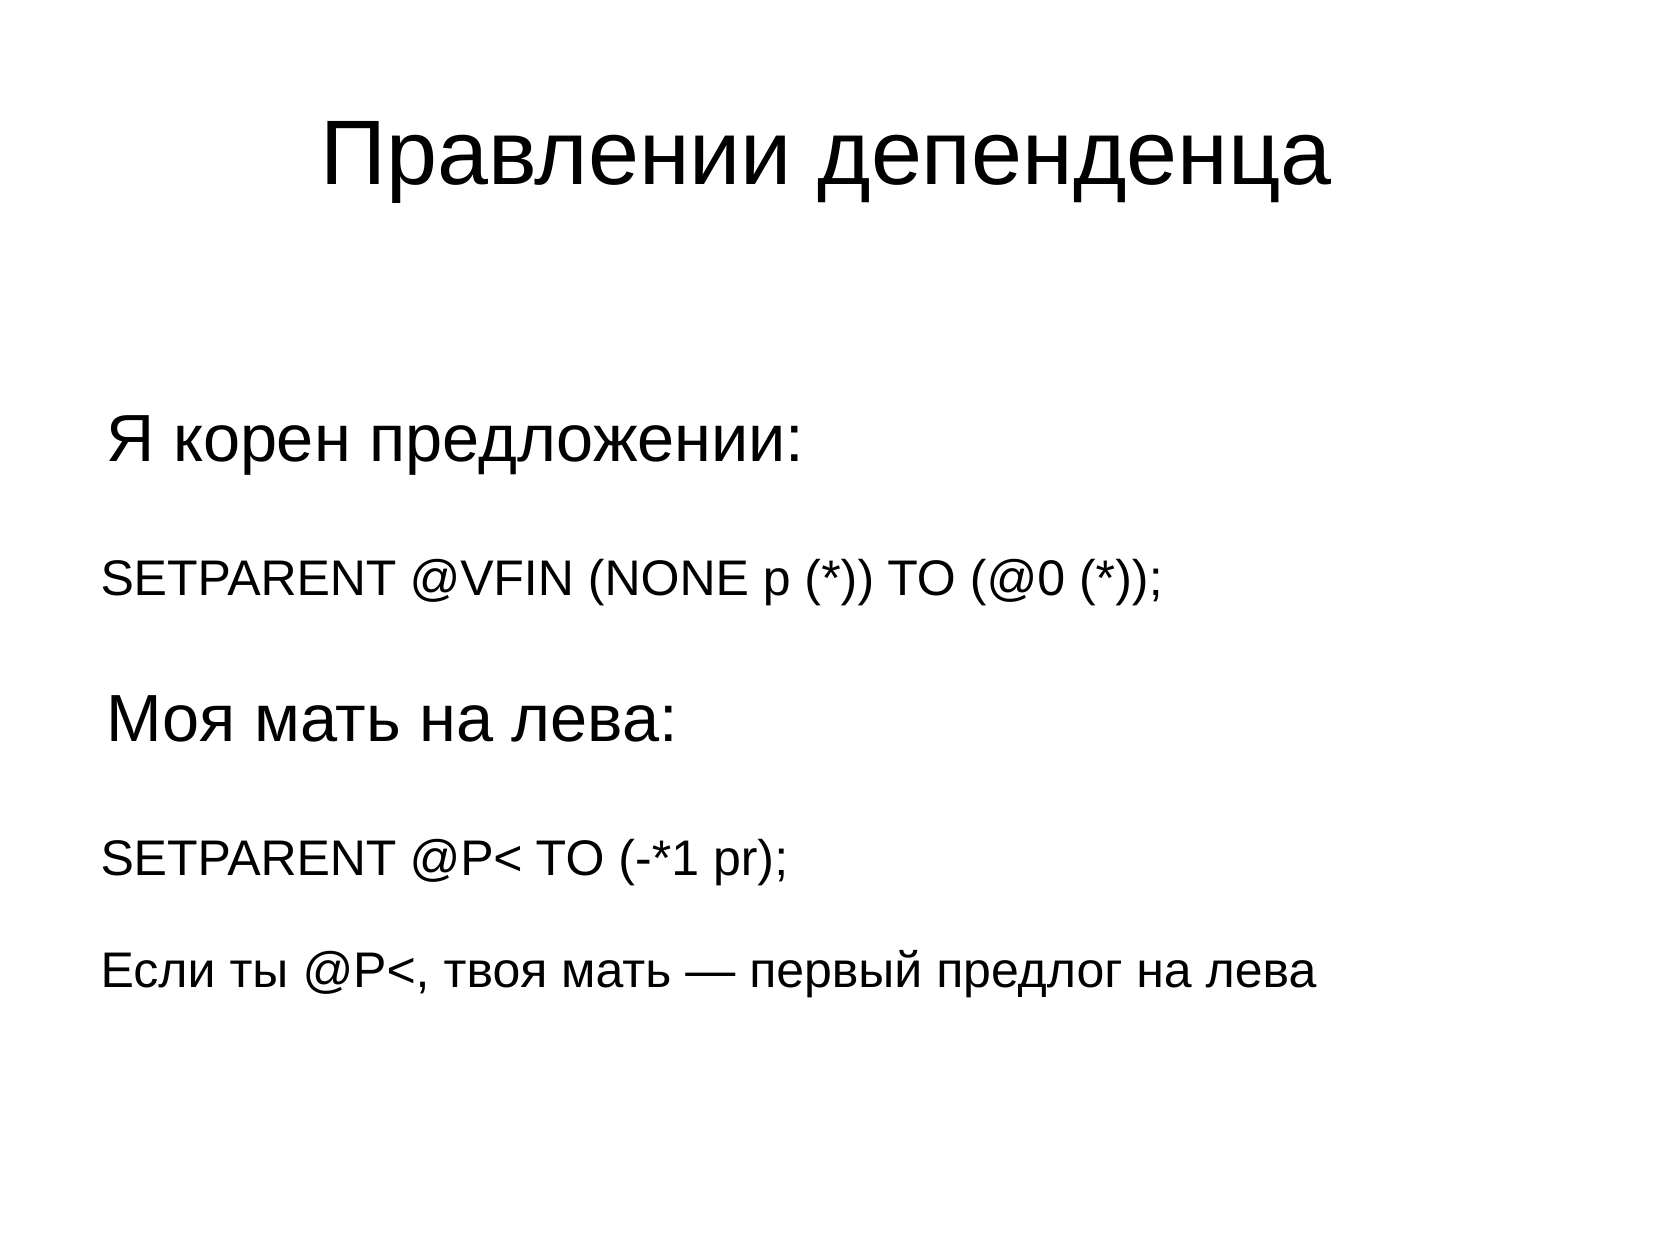

Правлении депенденца
# Я корен предложении:
SETPARENT @VFIN (NONE p (*)) TO (@0 (*));
Моя мать на лева:
SETPARENT @P< TO (-*1 pr);
Если ты @P<, твоя мать — первый предлог на лева